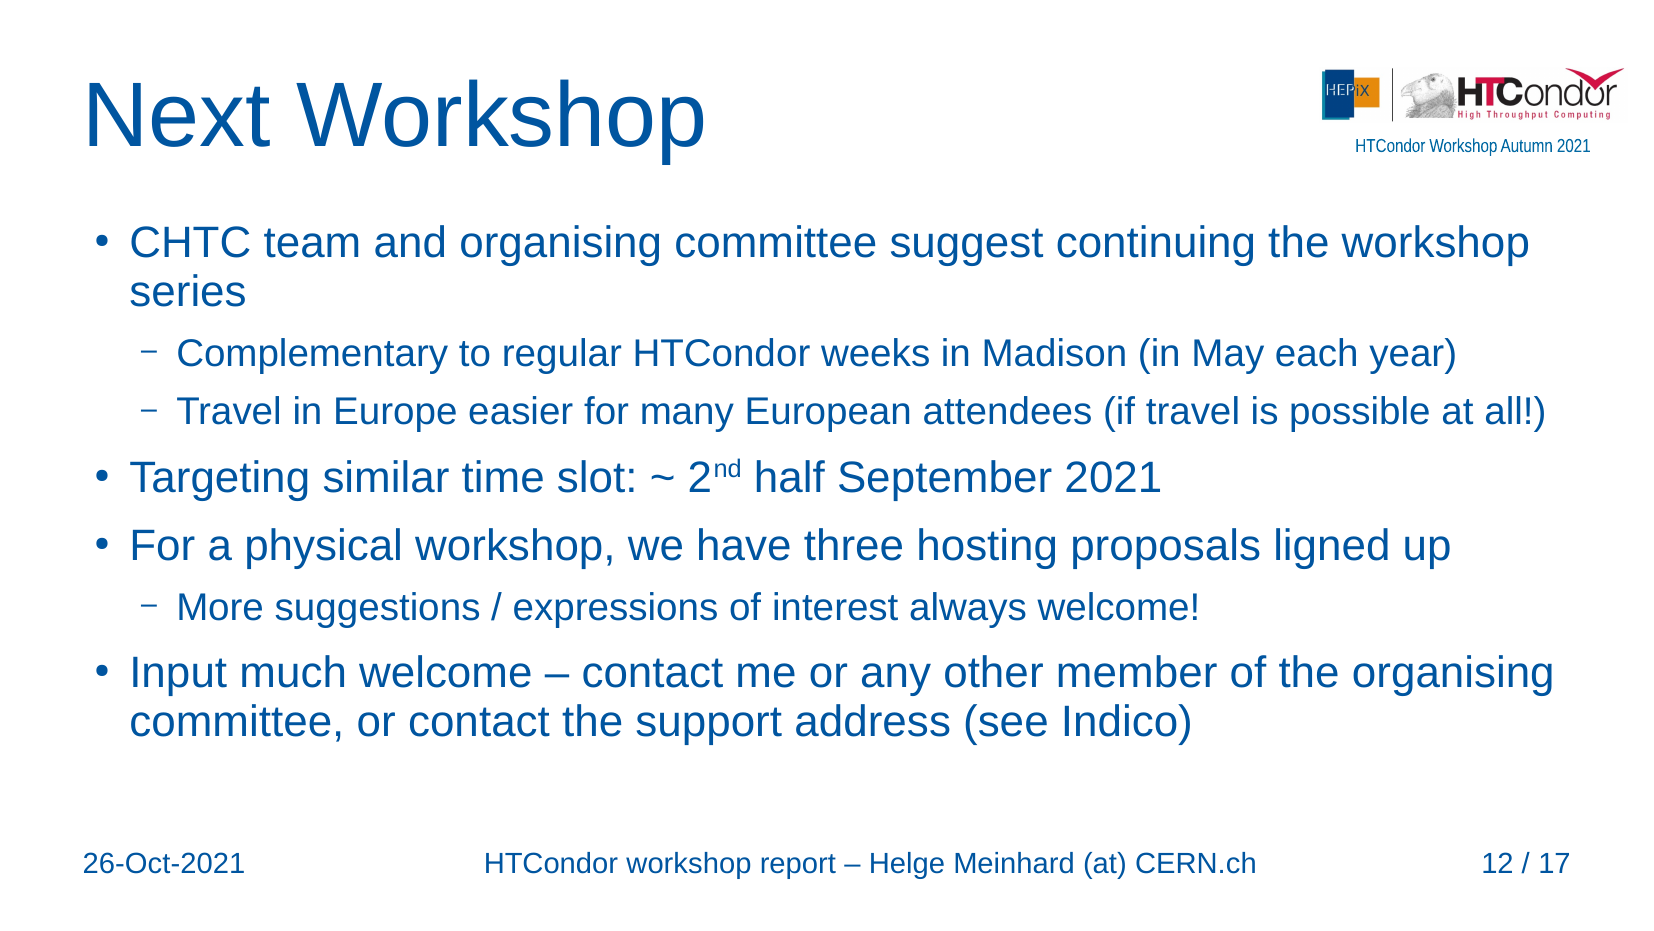

# Next Workshop
CHTC team and organising committee suggest continuing the workshop series
Complementary to regular HTCondor weeks in Madison (in May each year)
Travel in Europe easier for many European attendees (if travel is possible at all!)
Targeting similar time slot: ~ 2nd half September 2021
For a physical workshop, we have three hosting proposals ligned up
More suggestions / expressions of interest always welcome!
Input much welcome – contact me or any other member of the organising committee, or contact the support address (see Indico)
26-Oct-2021
HTCondor workshop report – Helge Meinhard (at) CERN.ch
12